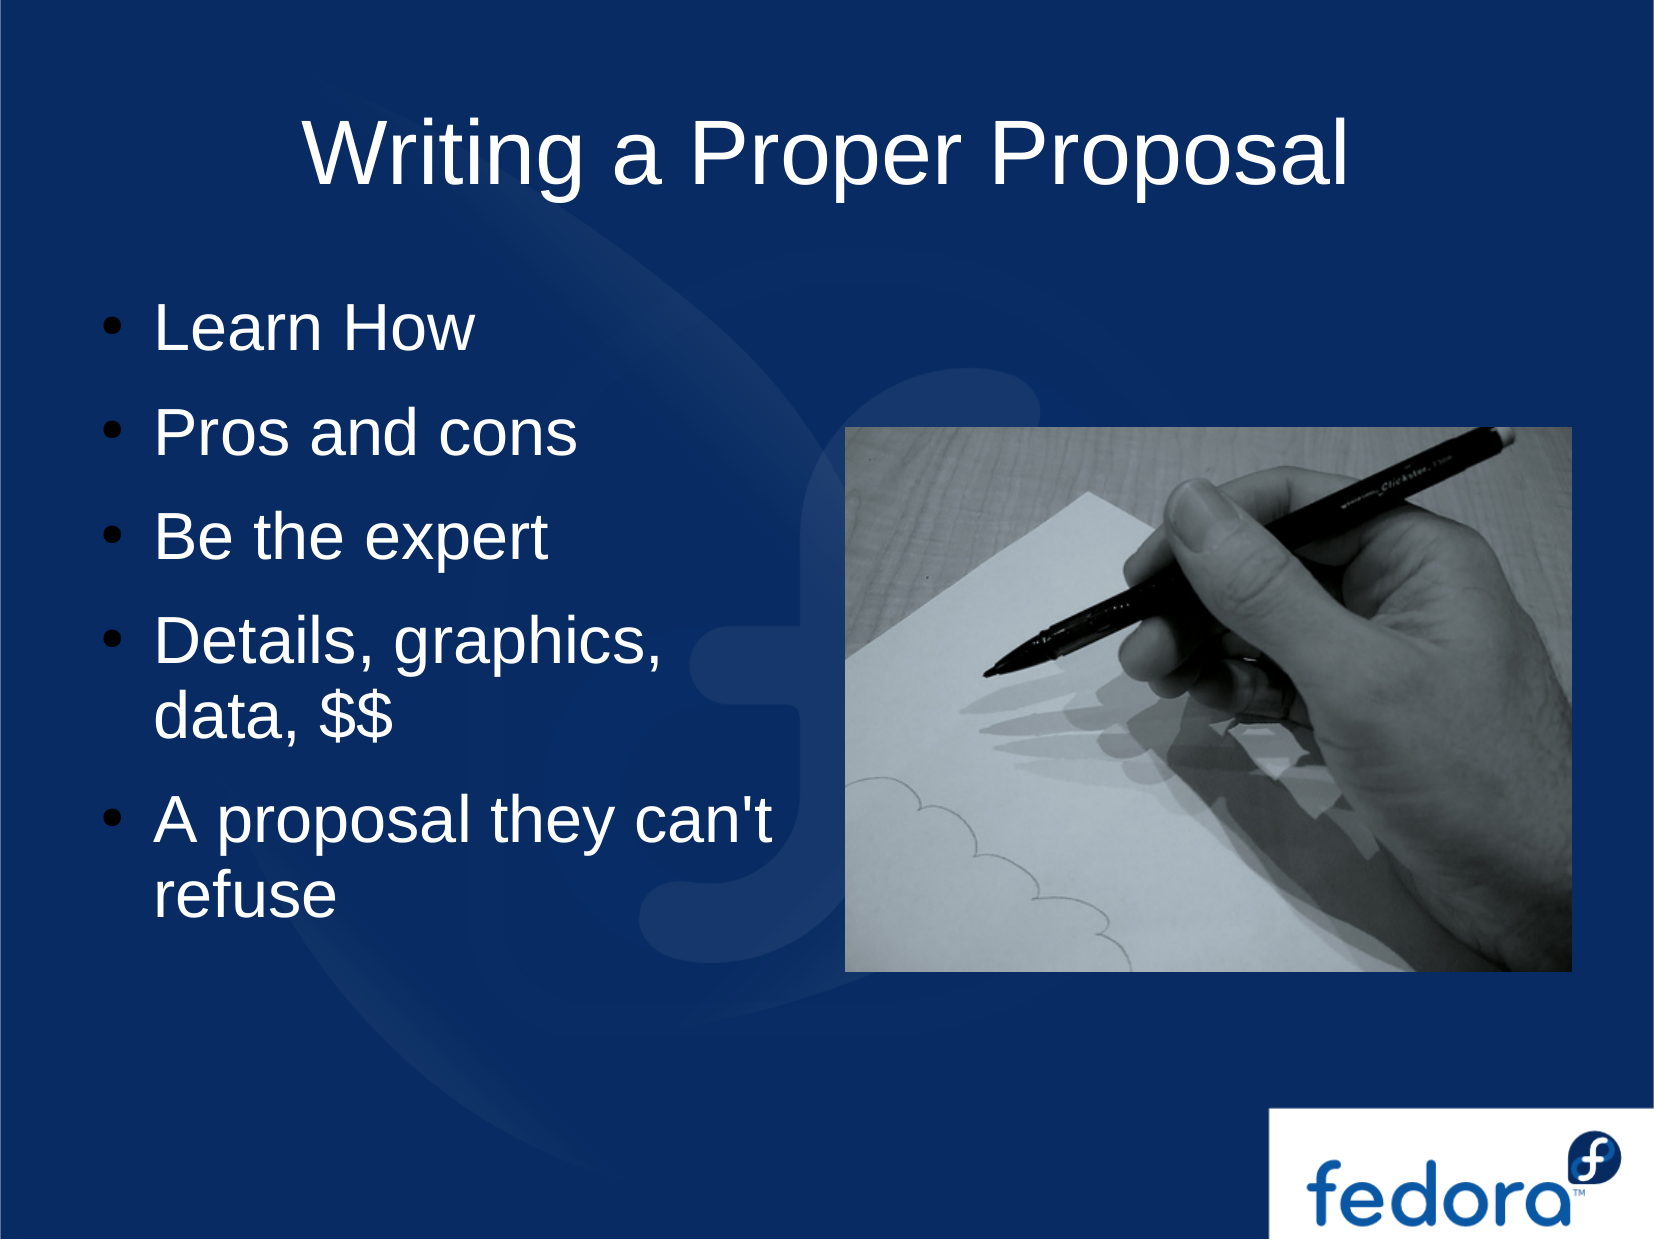

# Writing a Proper Proposal
Learn How
Pros and cons
Be the expert
Details, graphics, data, $$
A proposal they can't refuse